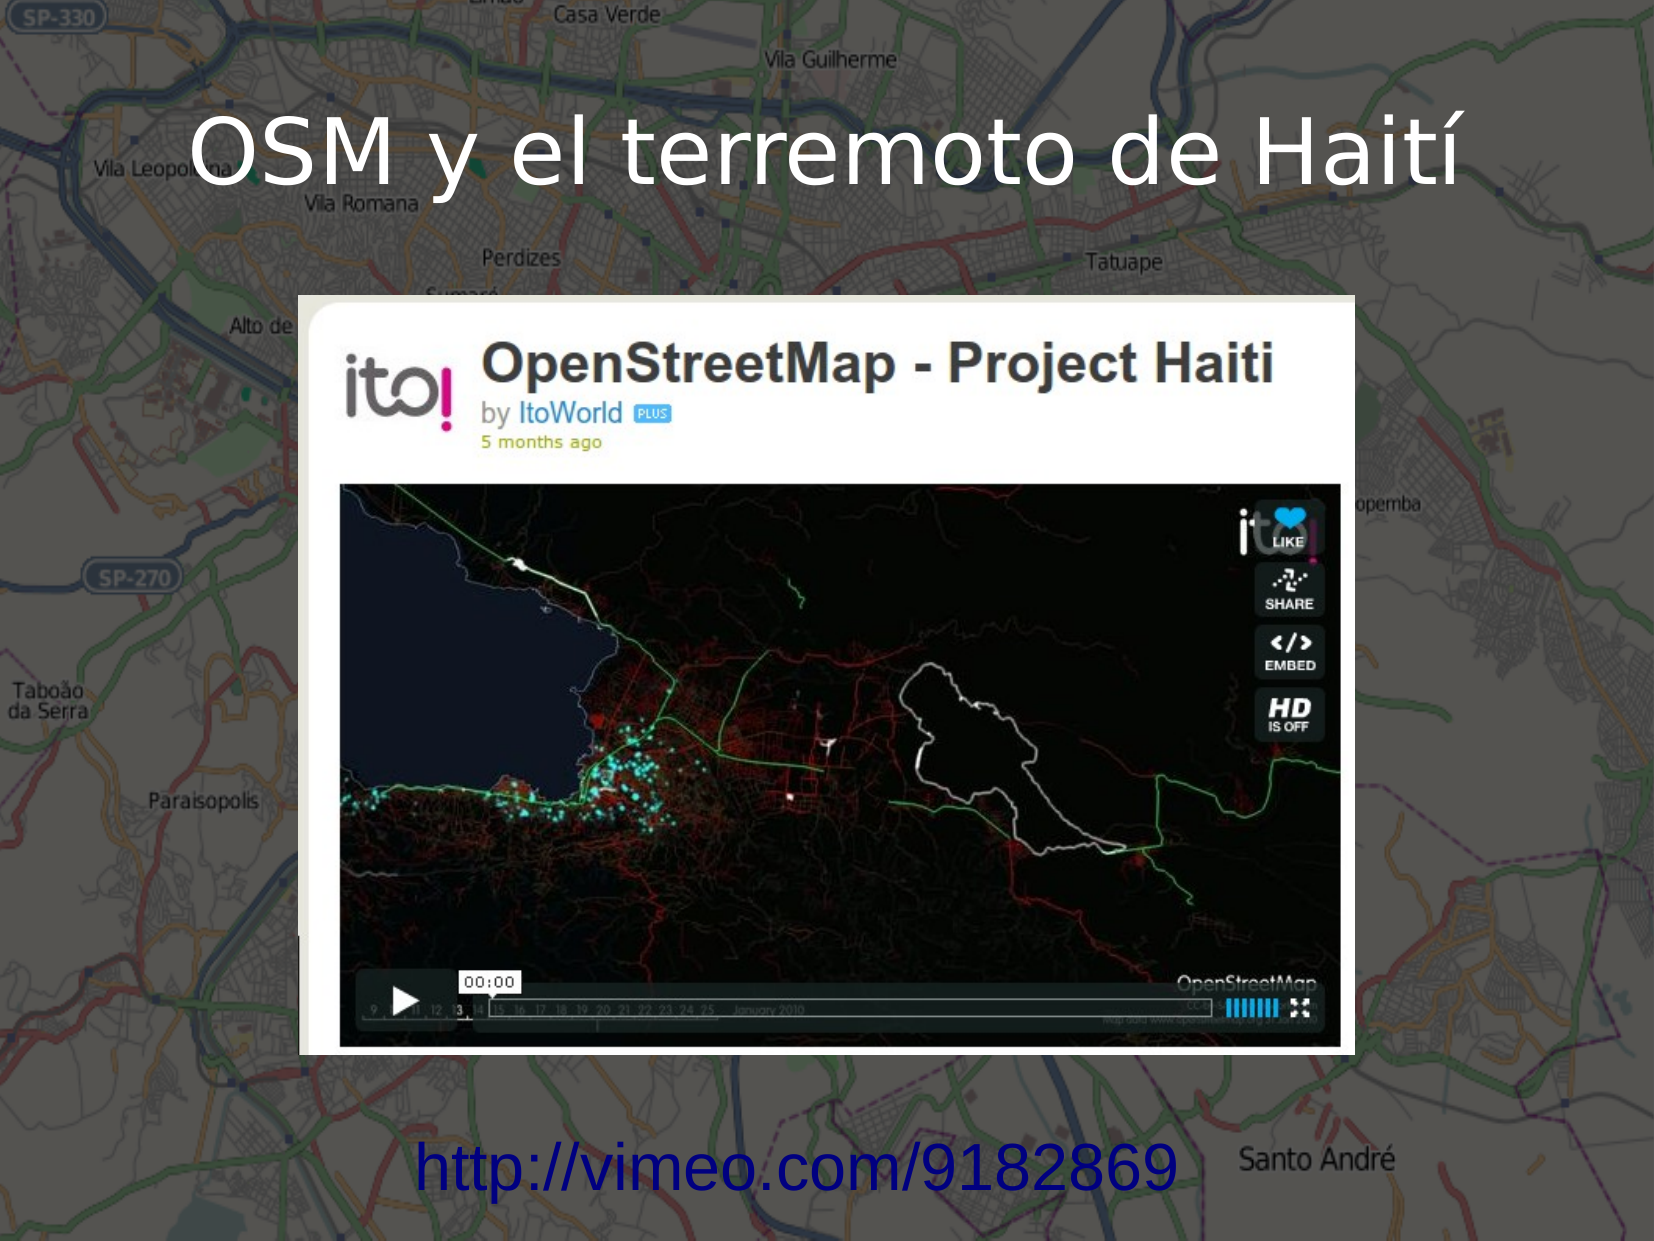

# OSM y el terremoto de Haití
http://vimeo.com/9182869